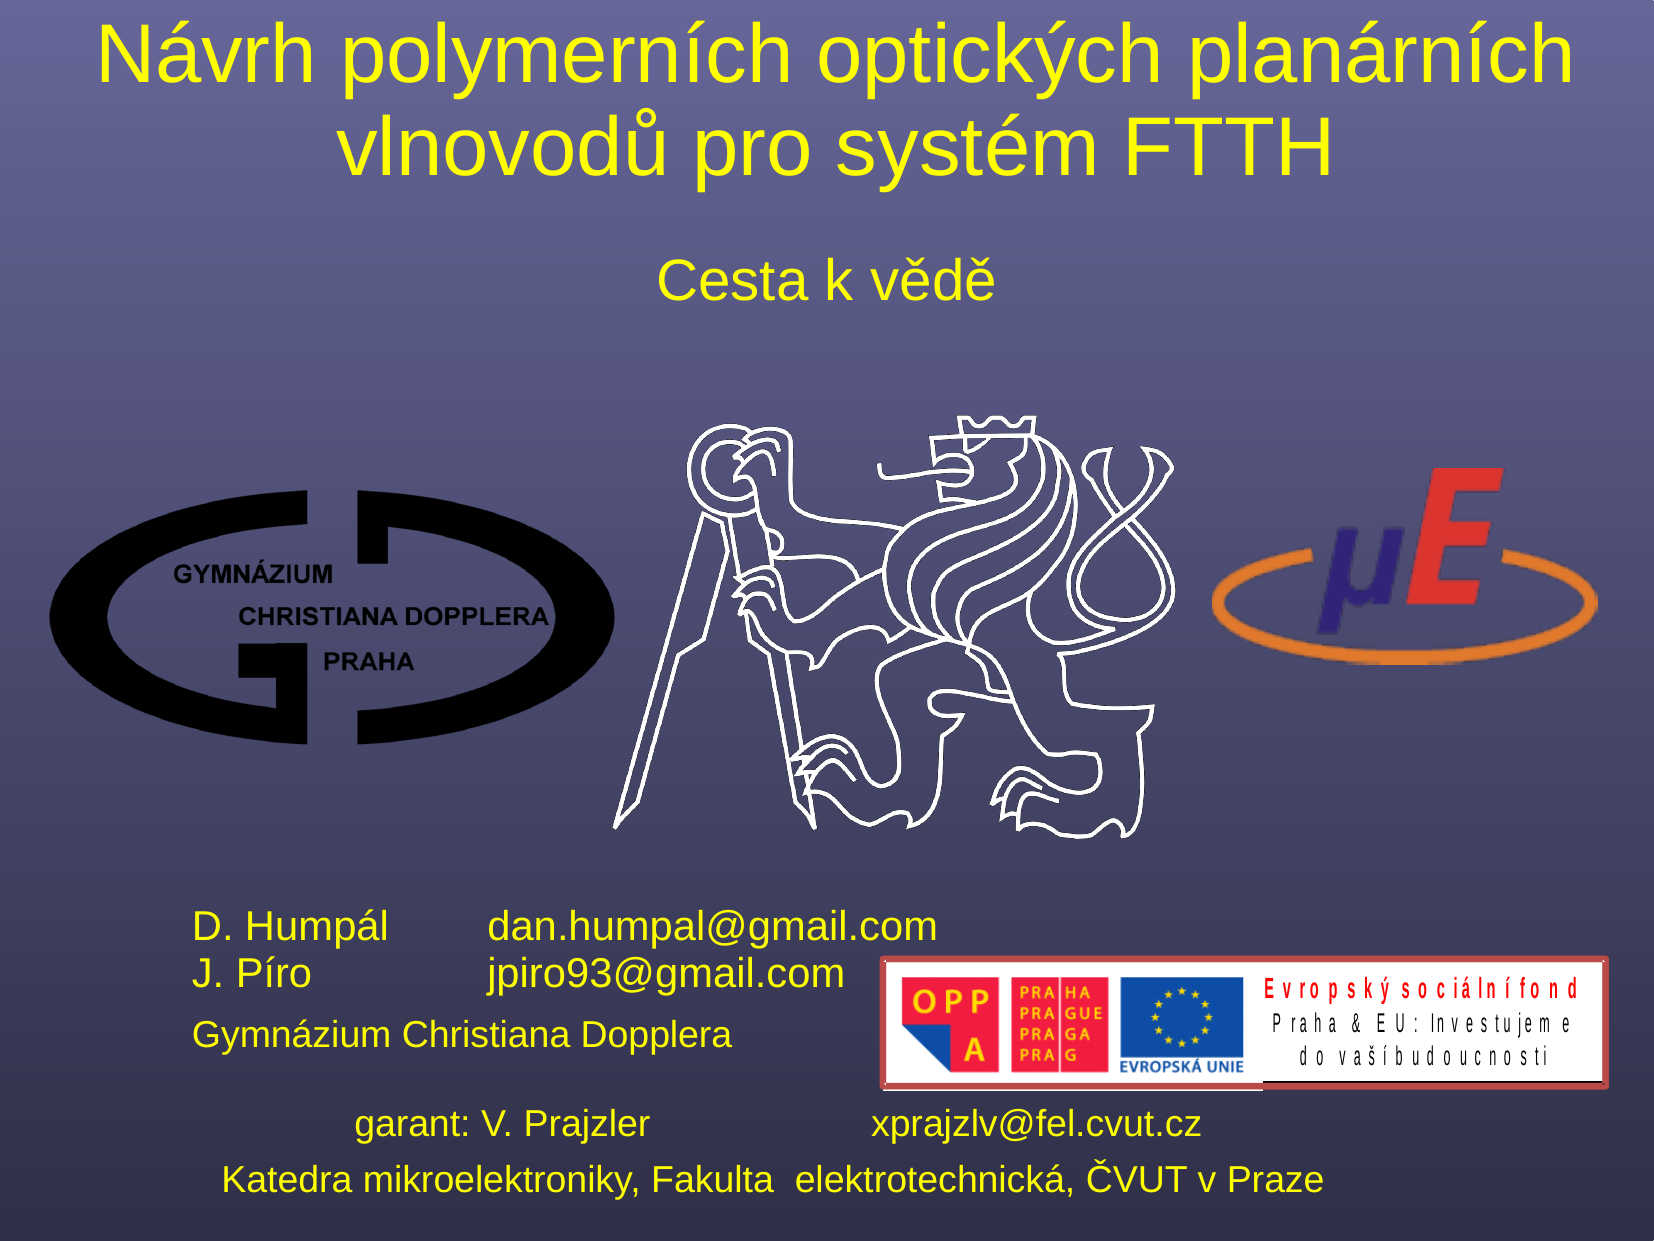

Návrh polymerních optických planárních vlnovodů pro systém FTTH
# Cesta k vědě
D. Humpál		dan.humpal@gmail.com
J. Píro			jpiro93@gmail.com
Gymnázium Christiana Dopplera
garant: V. Prajzler			xprajzlv@fel.cvut.cz
Katedra mikroelektroniky, Fakulta elektrotechnická, ČVUT v Praze